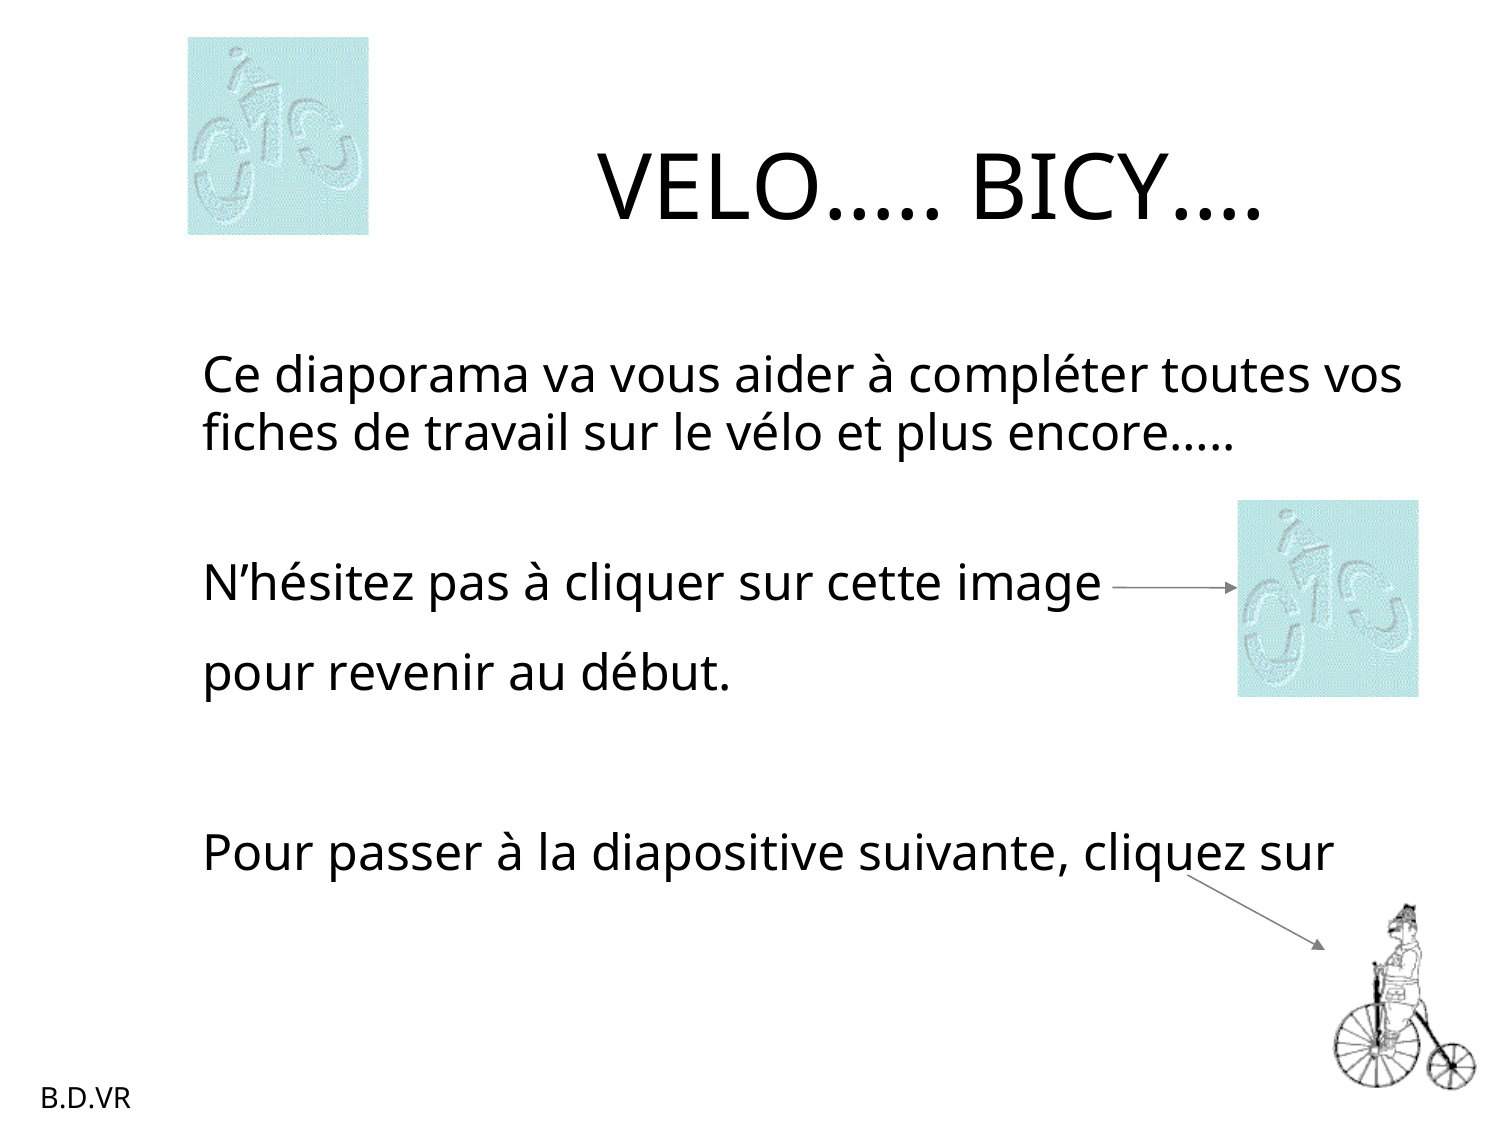

# VELO….. BICY….
Ce diaporama va vous aider à compléter toutes vos fiches de travail sur le vélo et plus encore…..
N’hésitez pas à cliquer sur cette image
pour revenir au début.
Pour passer à la diapositive suivante, cliquez sur
B.D.VR